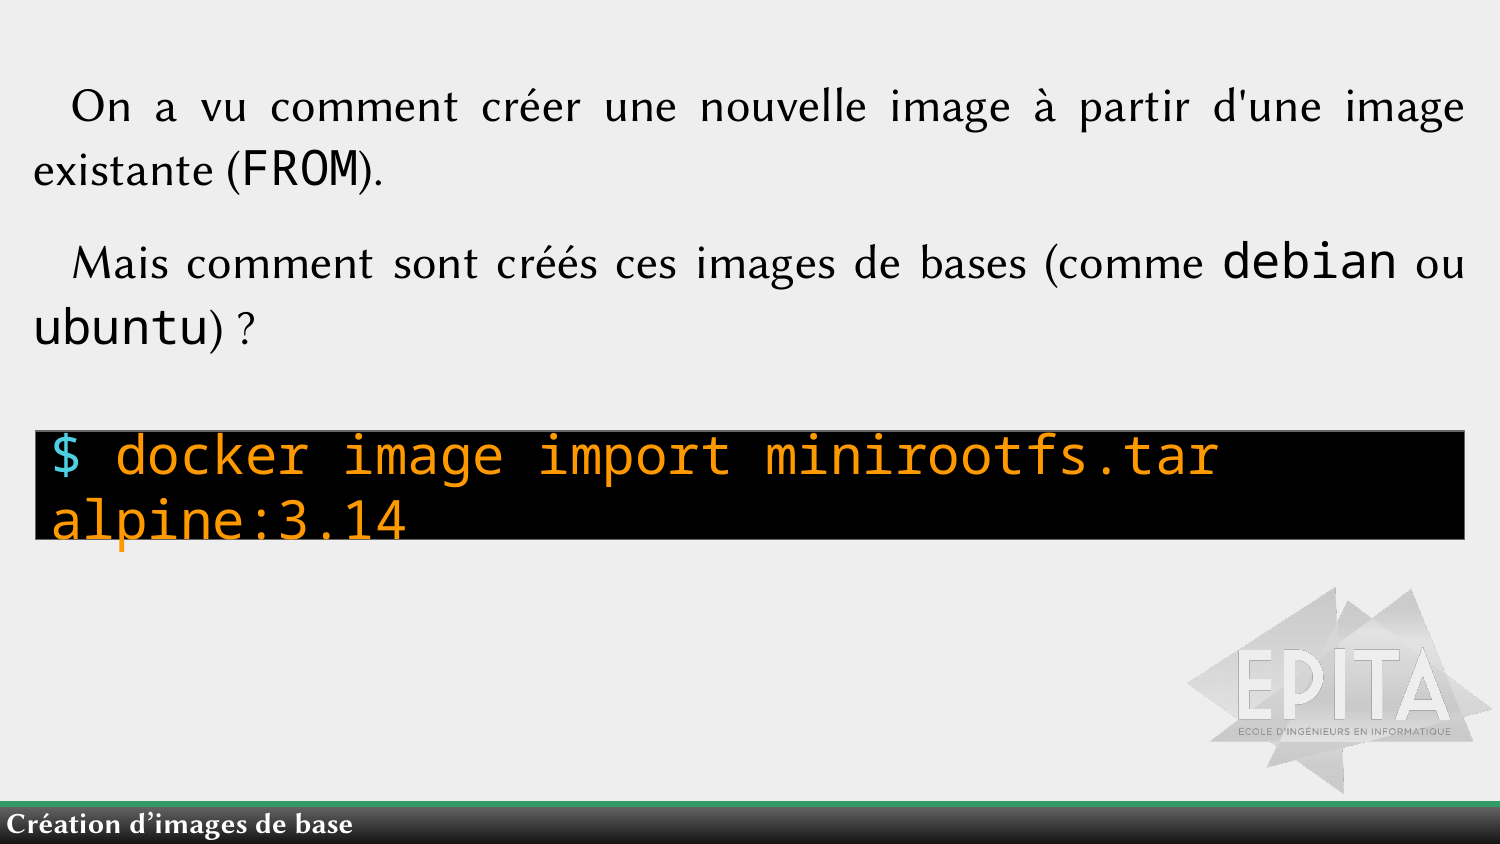

On a vu comment créer une nouvelle image à partir d'une image existante (FROM).
Mais comment sont créés ces images de bases (comme debian ou ubuntu) ?
$ docker image import minirootfs.tar alpine:3.14
# Création d’images de base